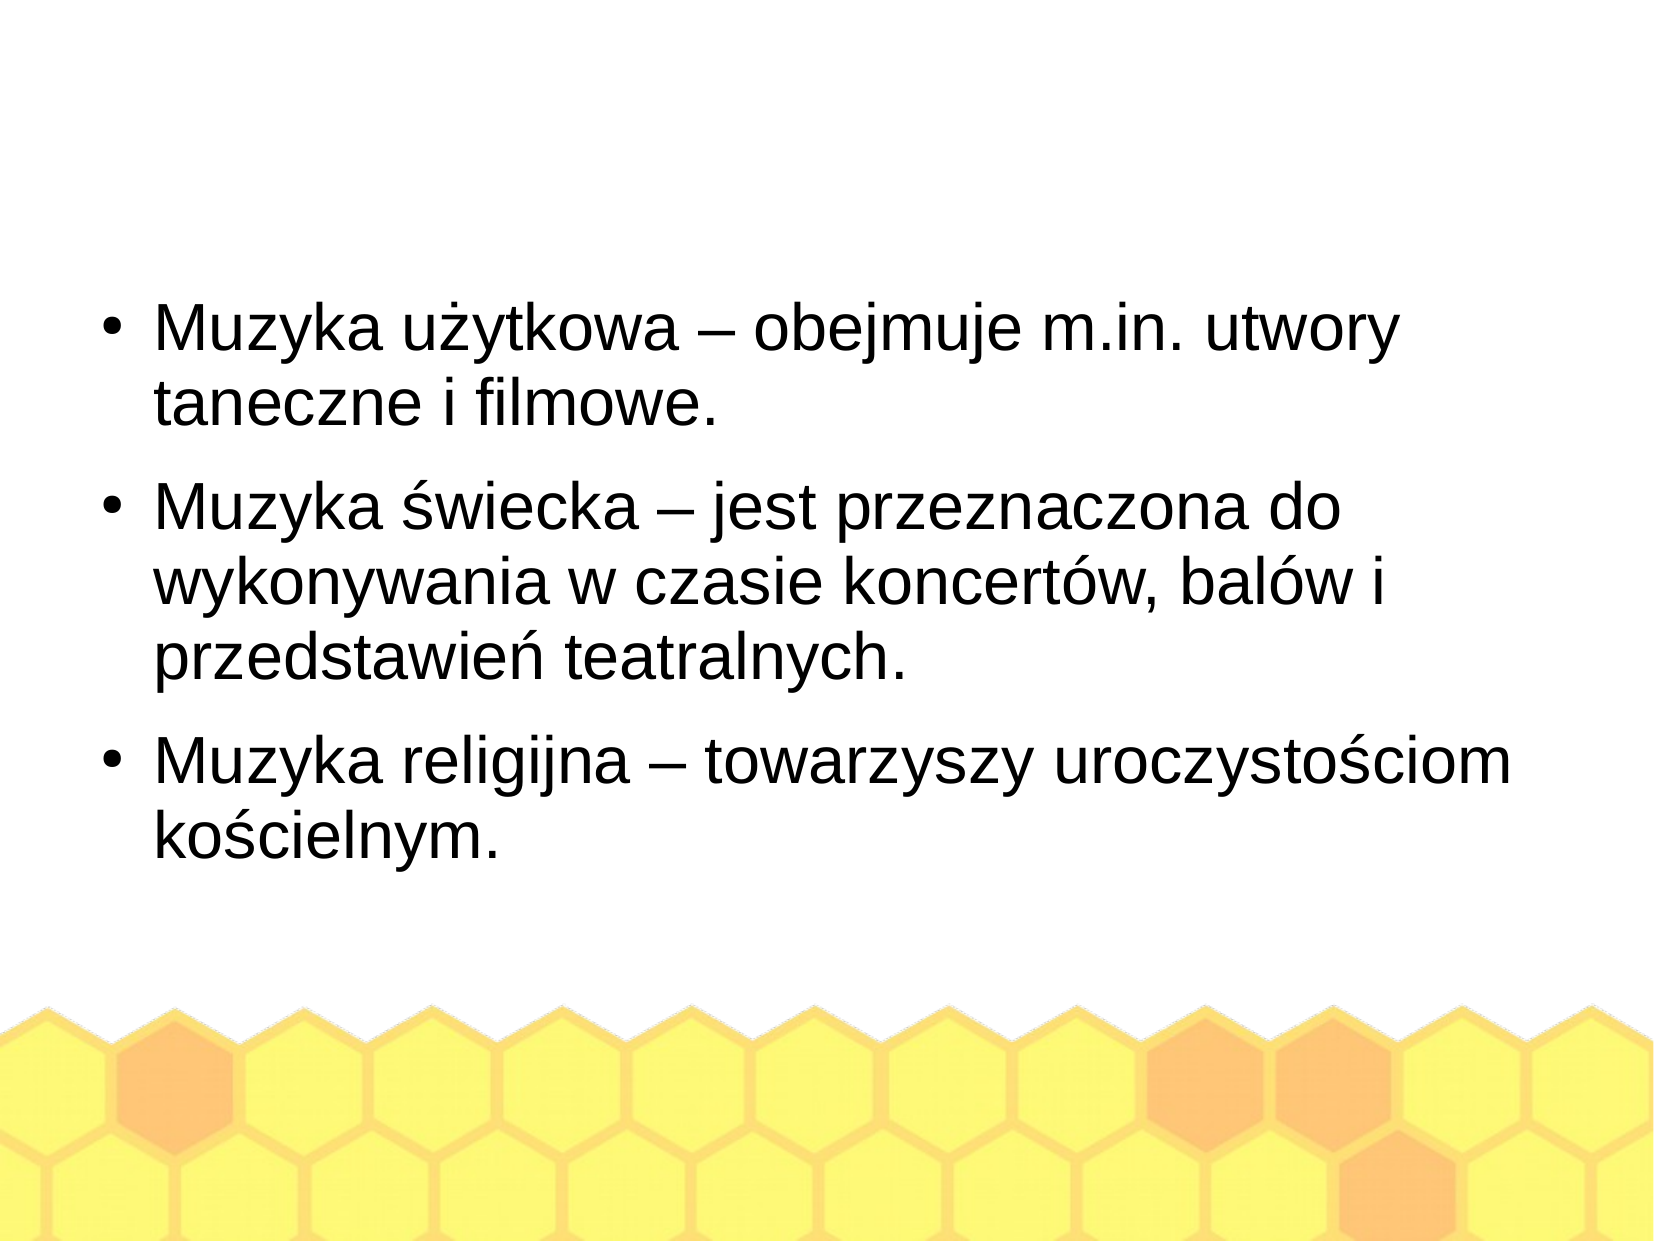

#
Muzyka użytkowa – obejmuje m.in. utwory taneczne i filmowe.
Muzyka świecka – jest przeznaczona do wykonywania w czasie koncertów, balów i przedstawień teatralnych.
Muzyka religijna – towarzyszy uroczystościom kościelnym.